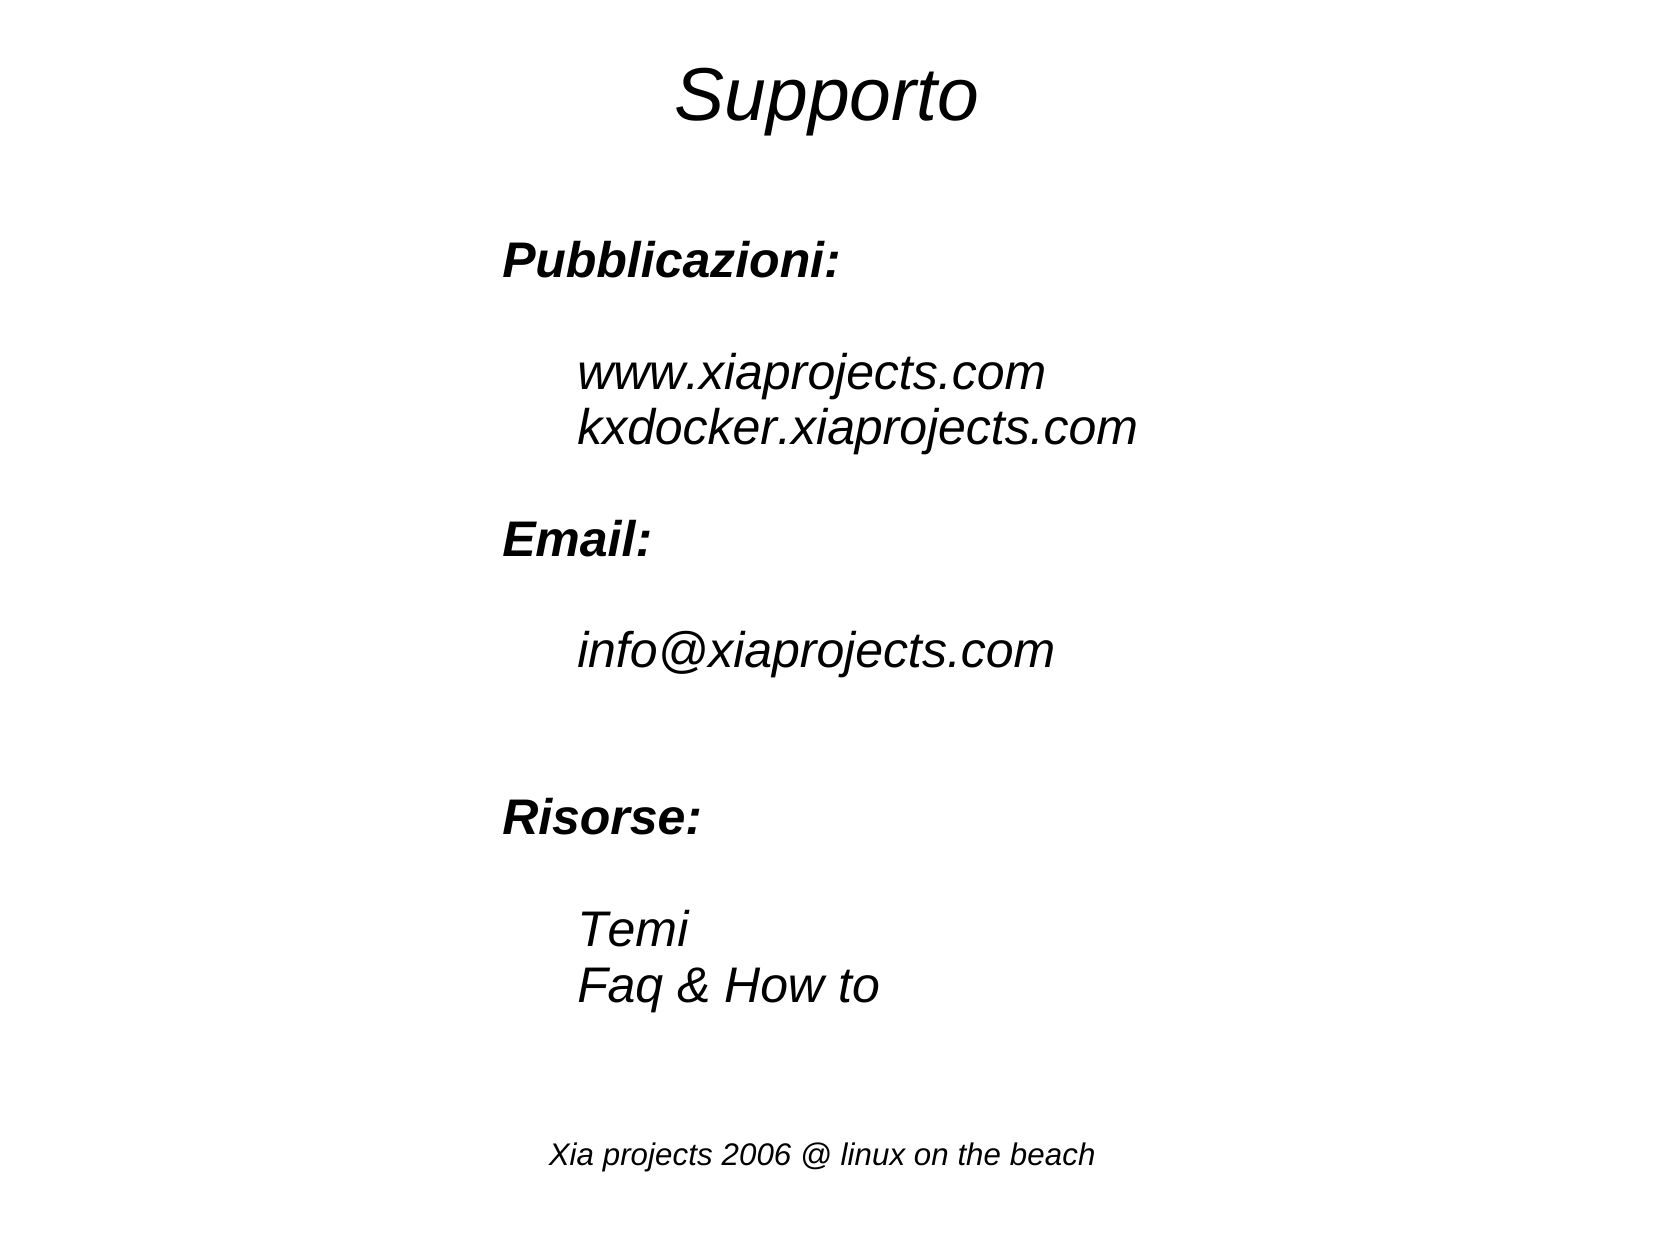

# Supporto
Pubblicazioni:
	www.xiaprojects.com
	kxdocker.xiaprojects.com
Email:
	info@xiaprojects.com
Risorse:
	Temi
	Faq & How to
Xia projects 2006 @ linux on the beach